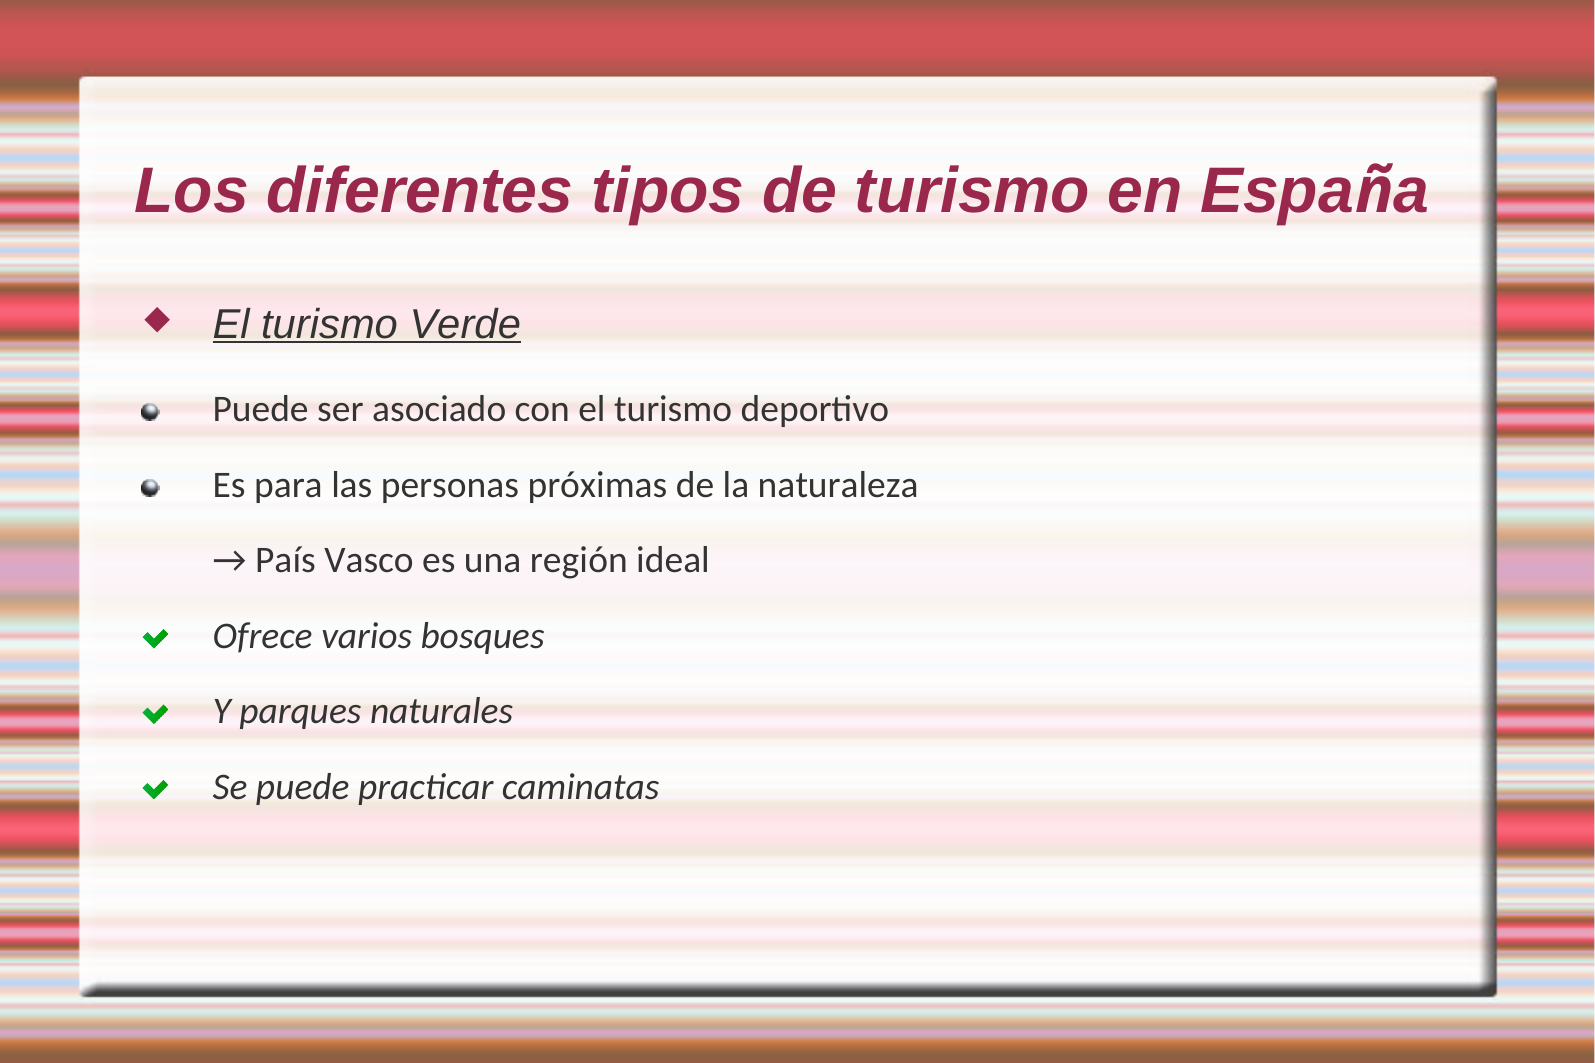

# Los diferentes tipos de turismo en España
El turismo Verde
Puede ser asociado con el turismo deportivo
Es para las personas próximas de la naturaleza
→ País Vasco es una región ideal
Ofrece varios bosques
Y parques naturales
Se puede practicar caminatas